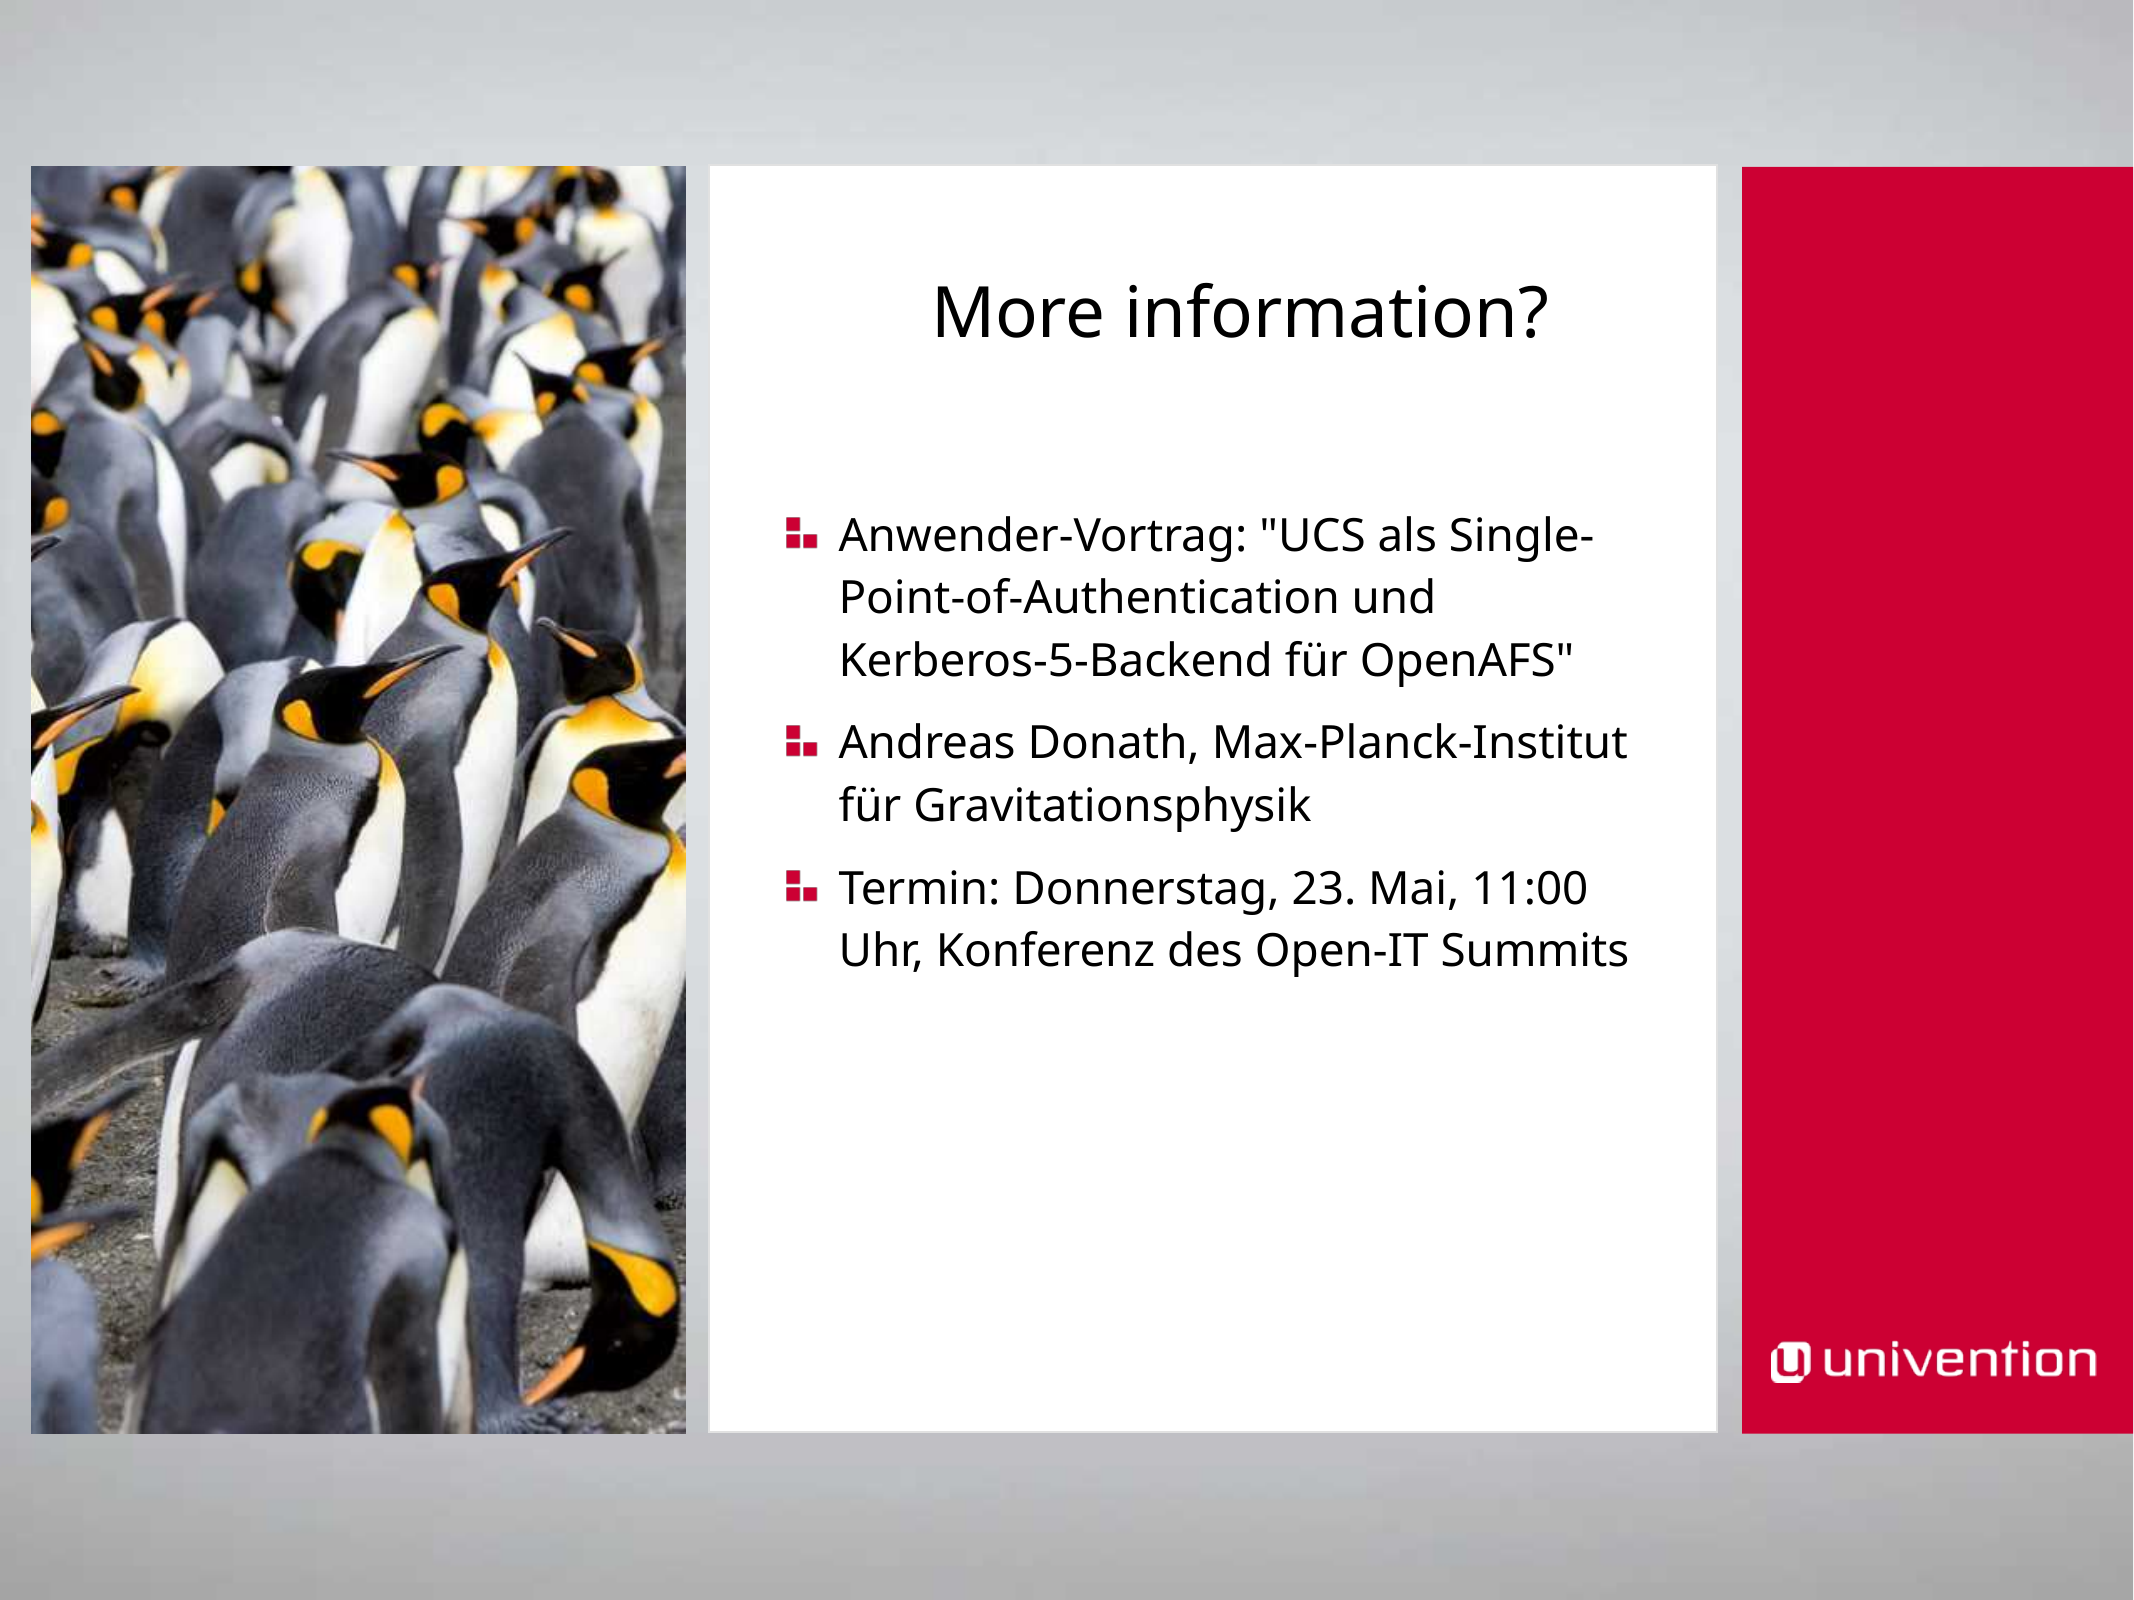

# More information?
Anwender-Vortrag: "UCS als Single-Point-of-Authentication und Kerberos-5-Backend für OpenAFS"
Andreas Donath, Max-Planck-Institut für Gravitationsphysik
Termin: Donnerstag, 23. Mai, 11:00 Uhr, Konferenz des Open-IT Summits